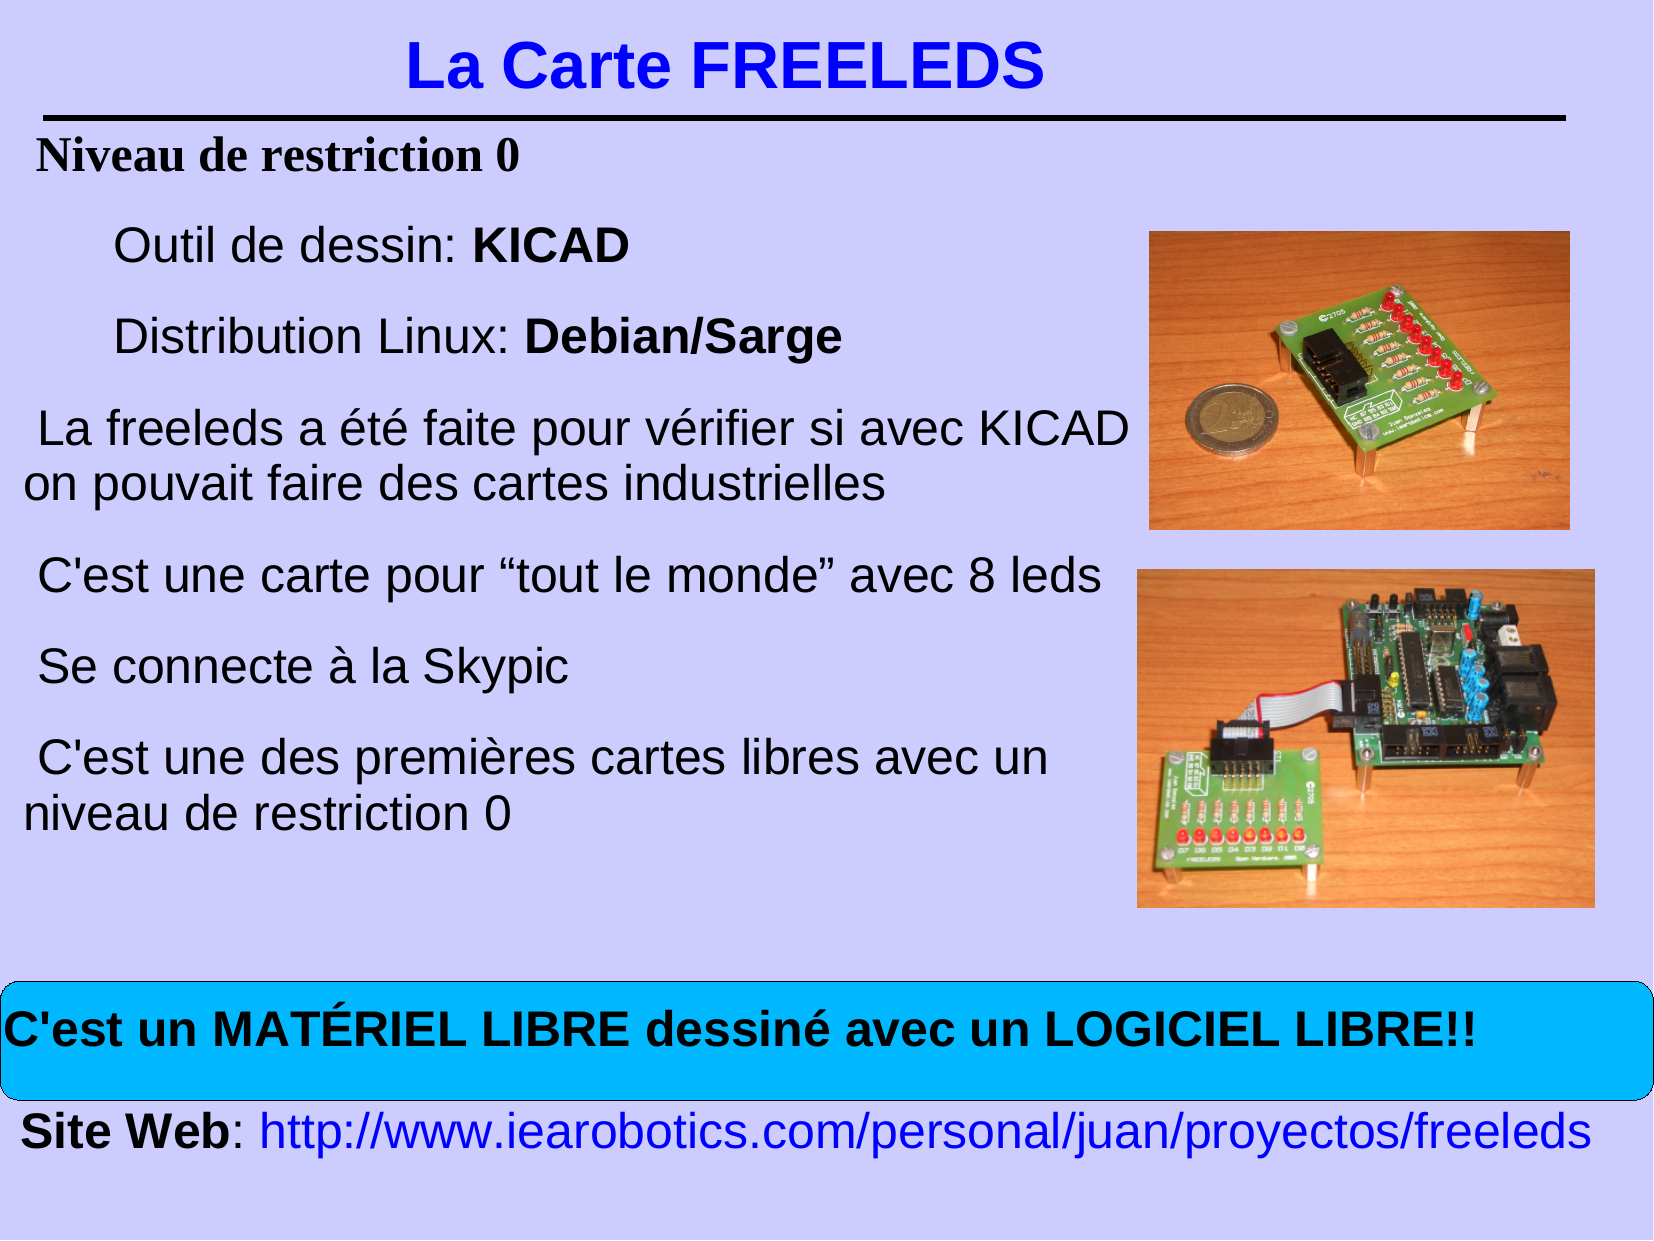

# La Carte FREELEDS
 Niveau de restriction 0
Outil de dessin: KICAD
Distribution Linux: Debian/Sarge
 La freeleds a été faite pour vérifier si avec KICAD on pouvait faire des cartes industrielles
 C'est une carte pour “tout le monde” avec 8 leds
 Se connecte à la Skypic
 C'est une des premières cartes libres avec un niveau de restriction 0
C'est un MATÉRIEL LIBRE dessiné avec un LOGICIEL LIBRE!!
Site Web: http://www.iearobotics.com/personal/juan/proyectos/freeleds